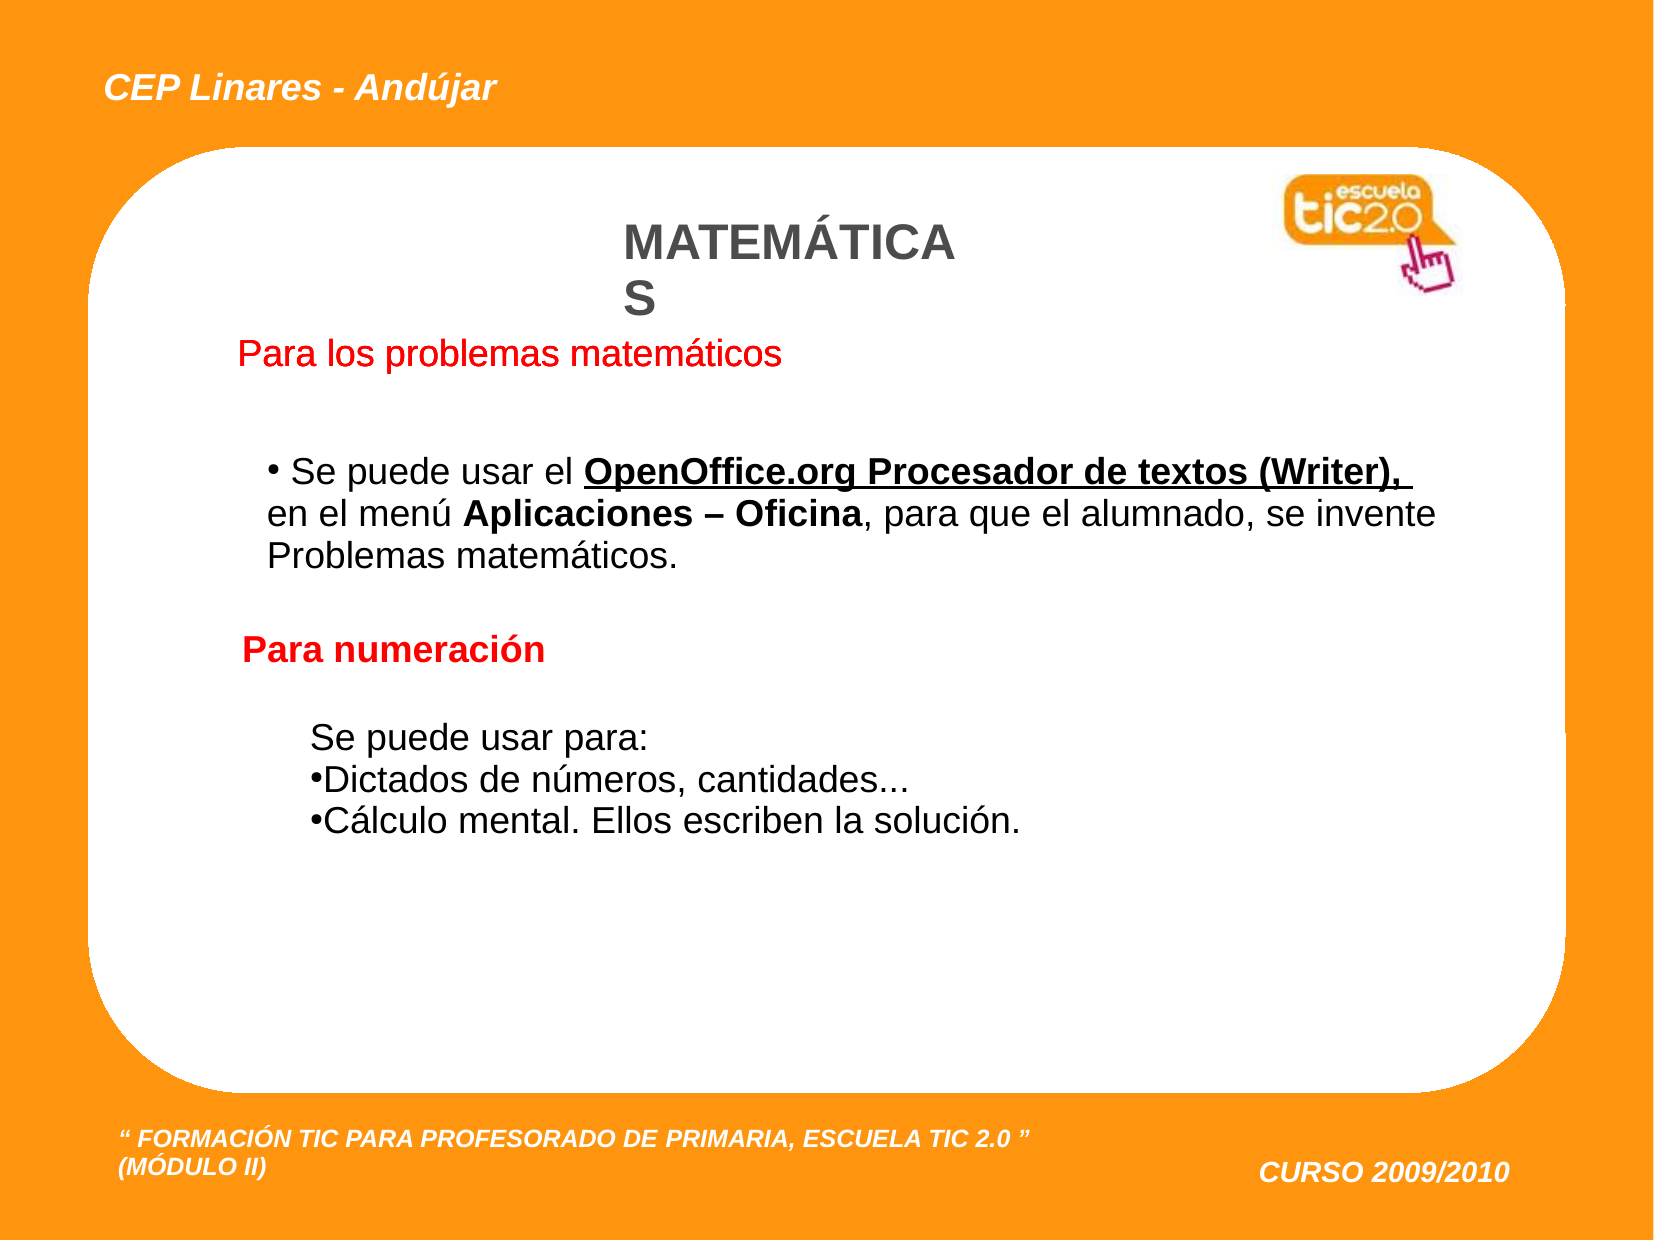

MATEMÁTICAS
Para los problemas matemáticos
Para los problemas matemáticos
Para los problemas matemáticos
 Se puede usar el OpenOffice.org Procesador de textos (Writer),
en el menú Aplicaciones – Oficina, para que el alumnado, se invente
Problemas matemáticos.
Para numeración
Se puede usar para:
Dictados de números, cantidades...
Cálculo mental. Ellos escriben la solución.